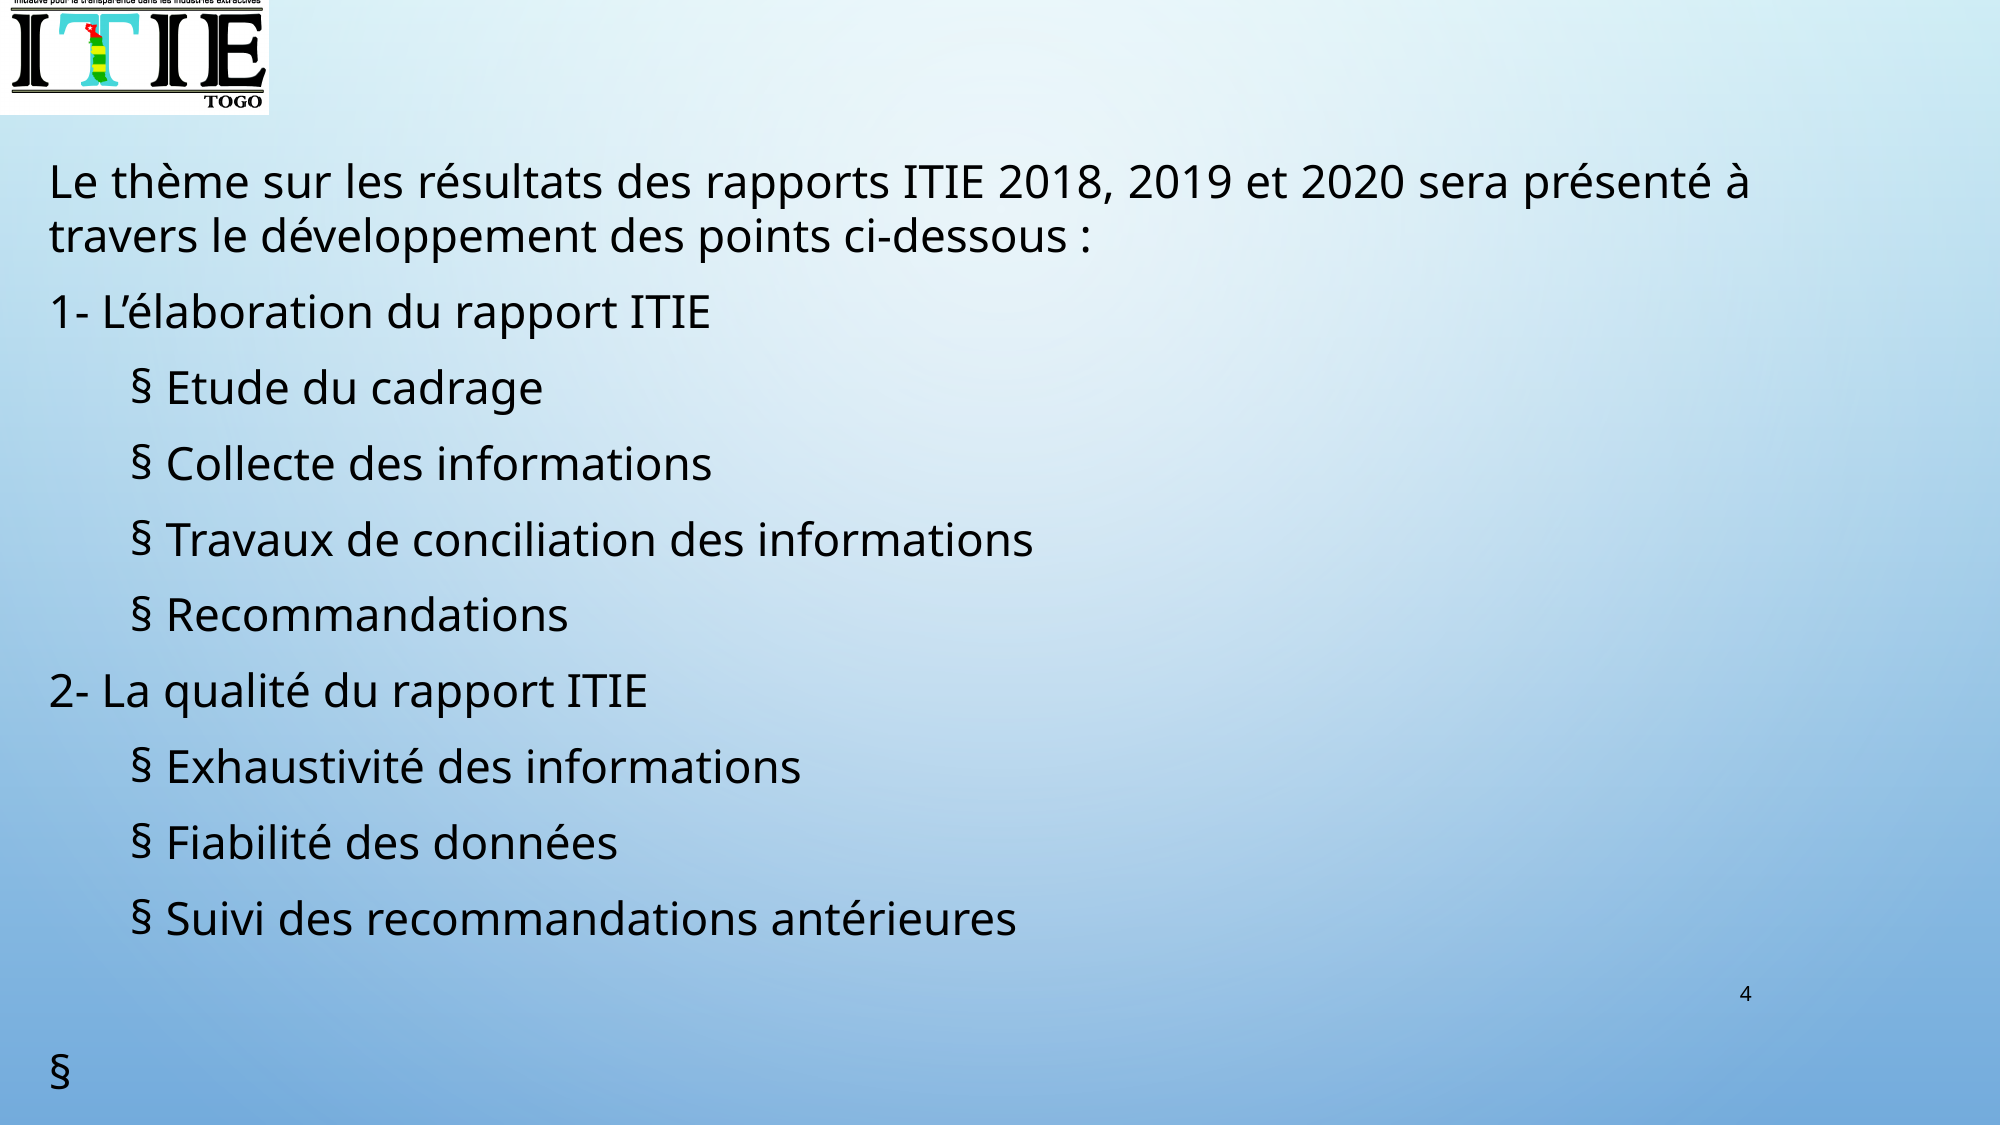

# Le thème sur les résultats des rapports ITIE 2018, 2019 et 2020 sera présenté à travers le développement des points ci-dessous :
1- L’élaboration du rapport ITIE
 Etude du cadrage
 Collecte des informations
 Travaux de conciliation des informations
 Recommandations
2- La qualité du rapport ITIE
 Exhaustivité des informations
 Fiabilité des données
 Suivi des recommandations antérieures